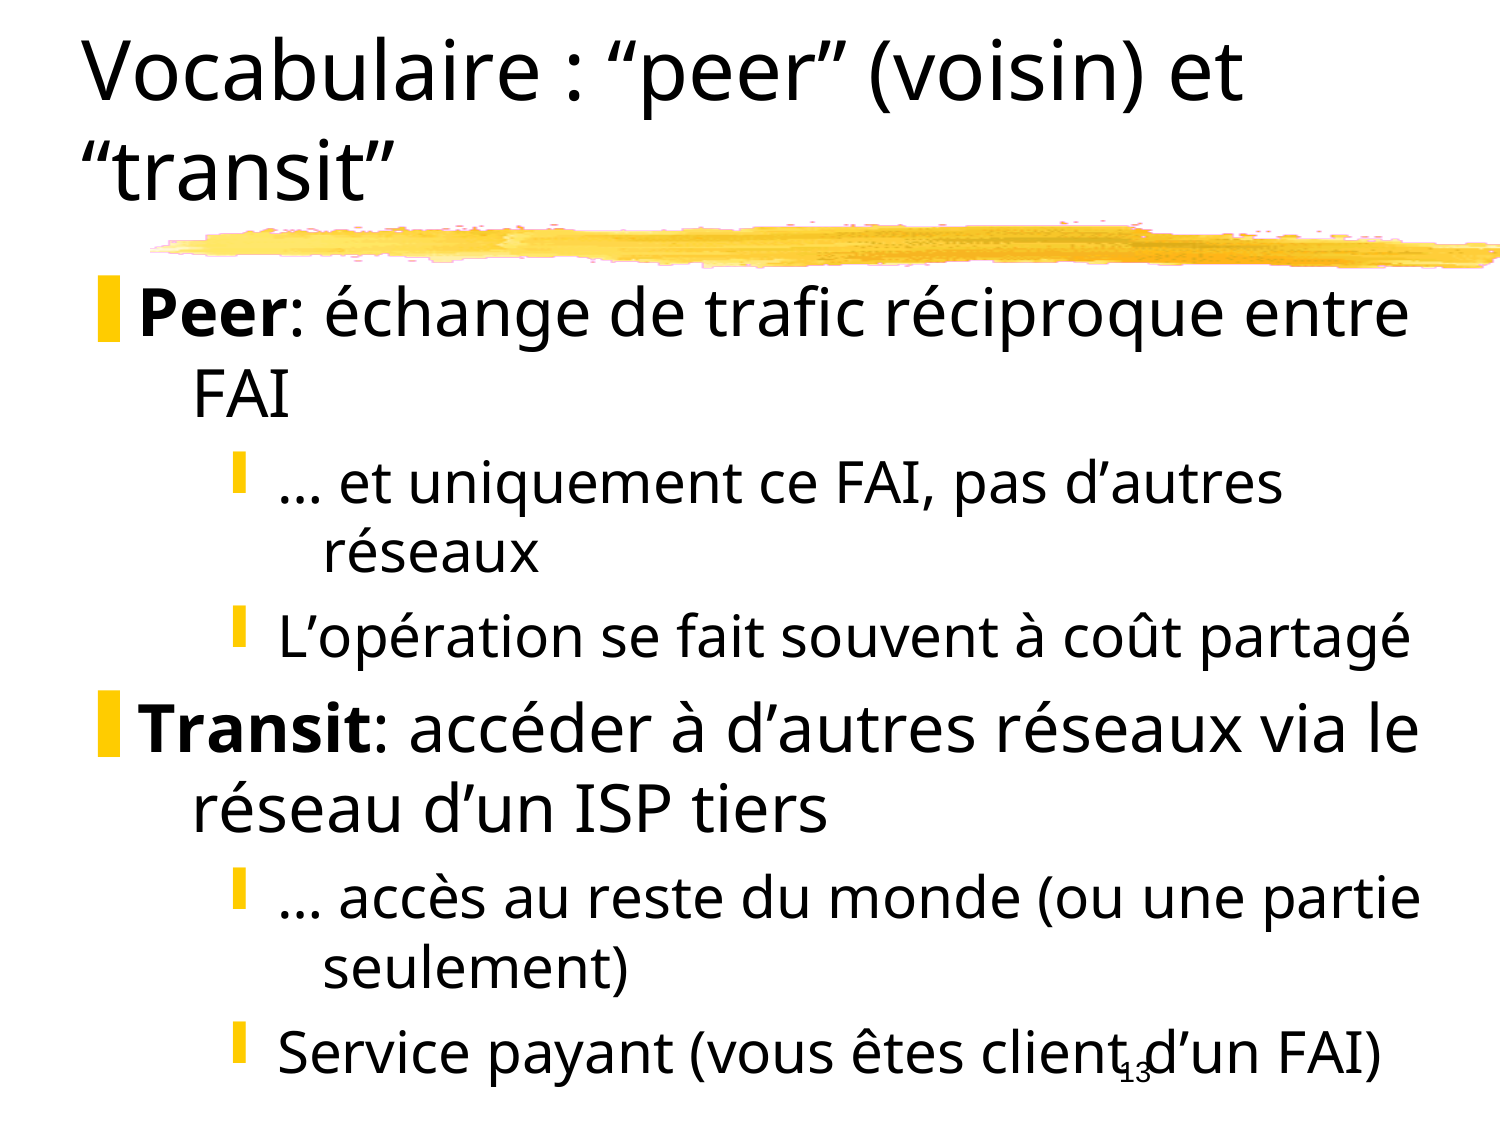

# Vocabulaire : “peer” (voisin) et “transit”
Peer: échange de trafic réciproque entre FAI
… et uniquement ce FAI, pas d’autres réseaux
L’opération se fait souvent à coût partagé
Transit: accéder à d’autres réseaux via le réseau d’un ISP tiers
… accès au reste du monde (ou une partie seulement)‏
Service payant (vous êtes client d’un FAI)‏